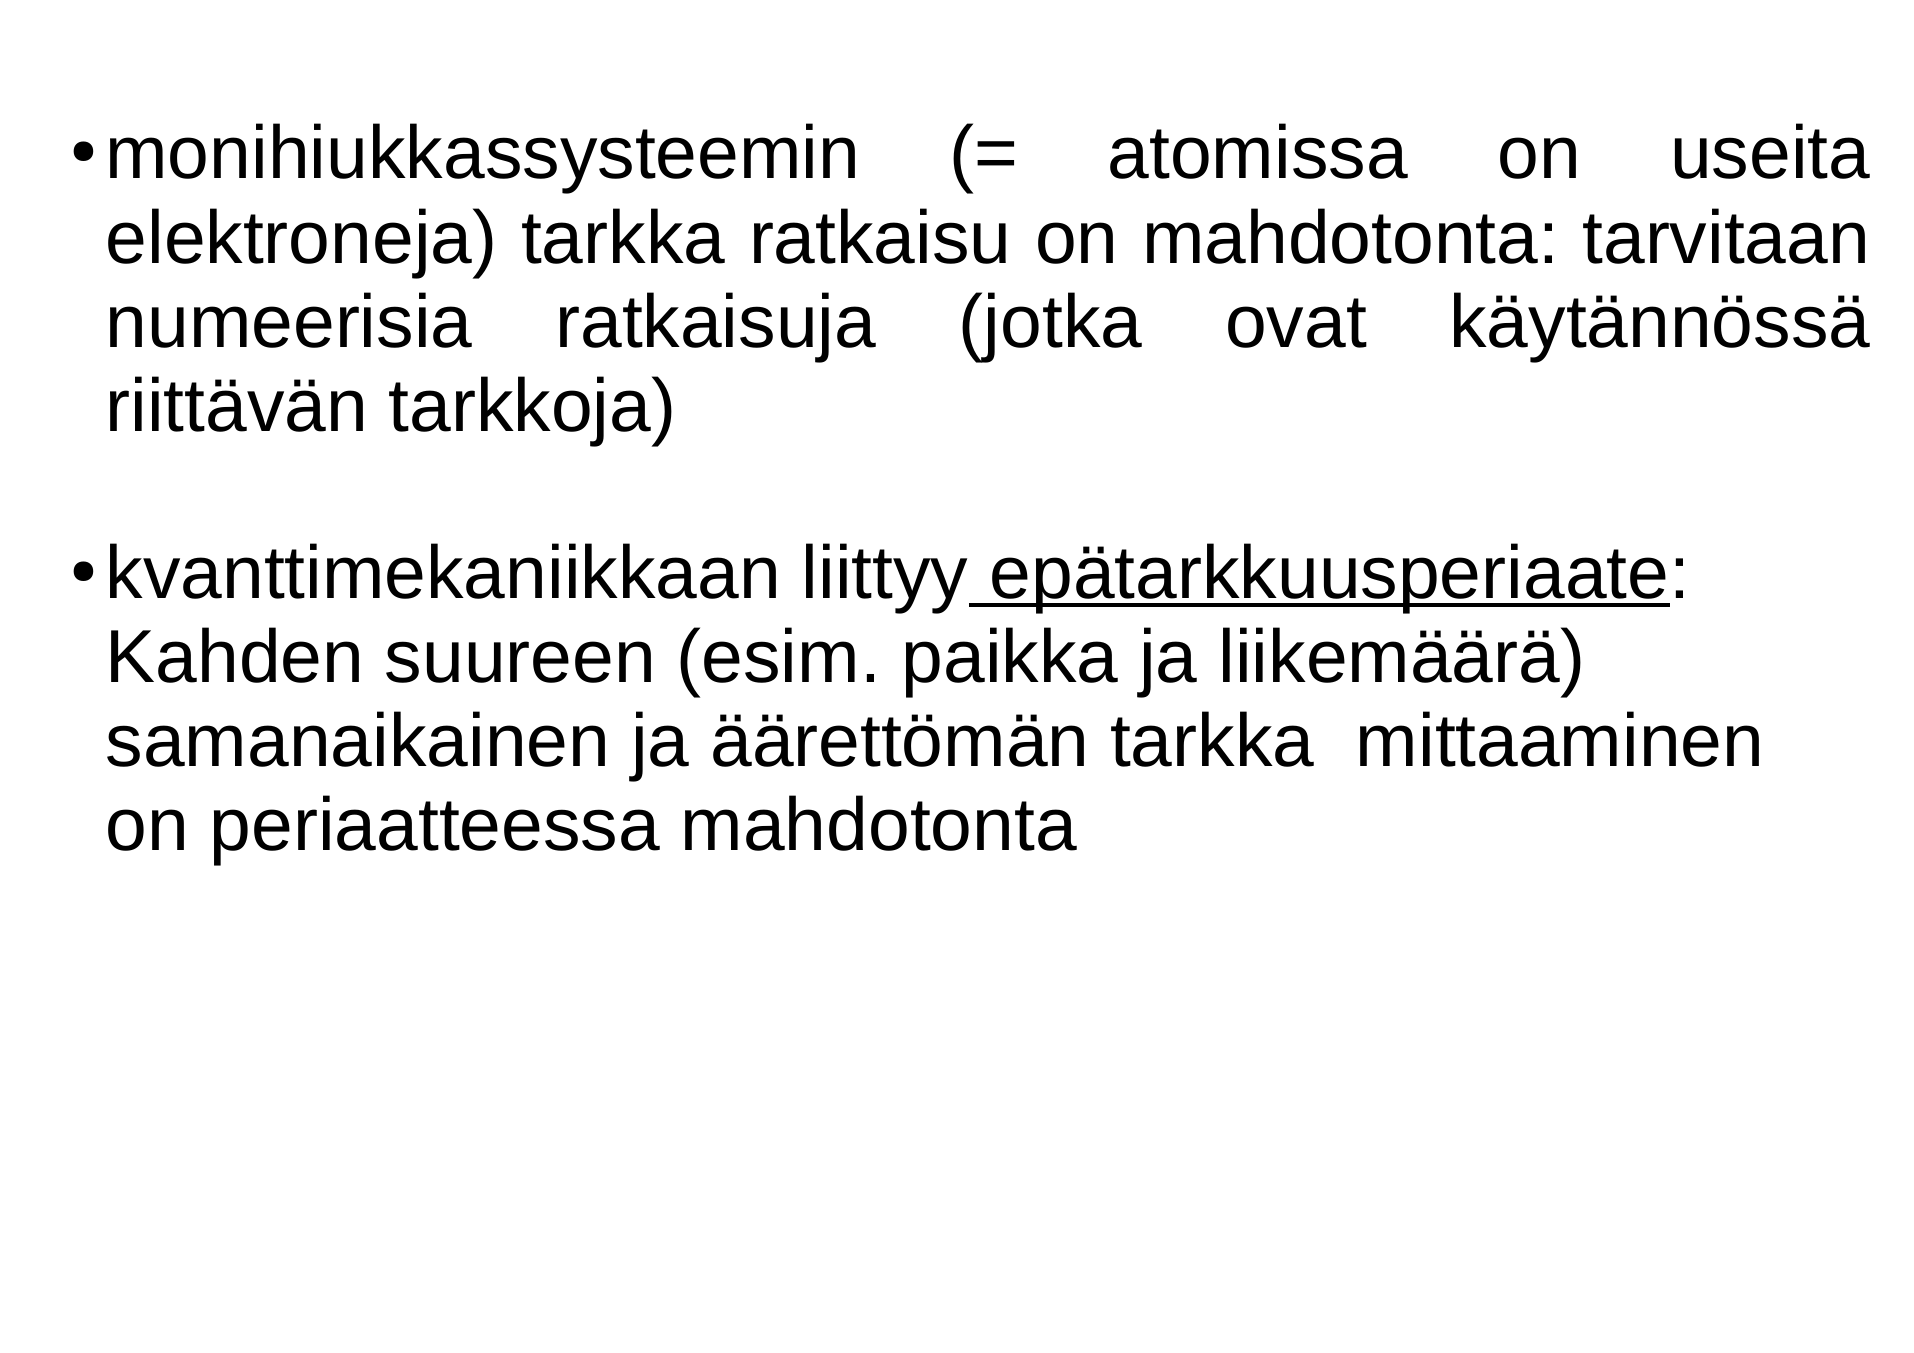

monihiukkassysteemin (= atomissa on useita elektroneja) tarkka ratkaisu on mahdotonta: tarvitaan numeerisia ratkaisuja (jotka ovat käytännössä riittävän tarkkoja)
kvanttimekaniikkaan liittyy epätarkkuusperiaate: Kahden suureen (esim. paikka ja liikemäärä) samanaikainen ja äärettömän tarkka mittaaminen on periaatteessa mahdotonta